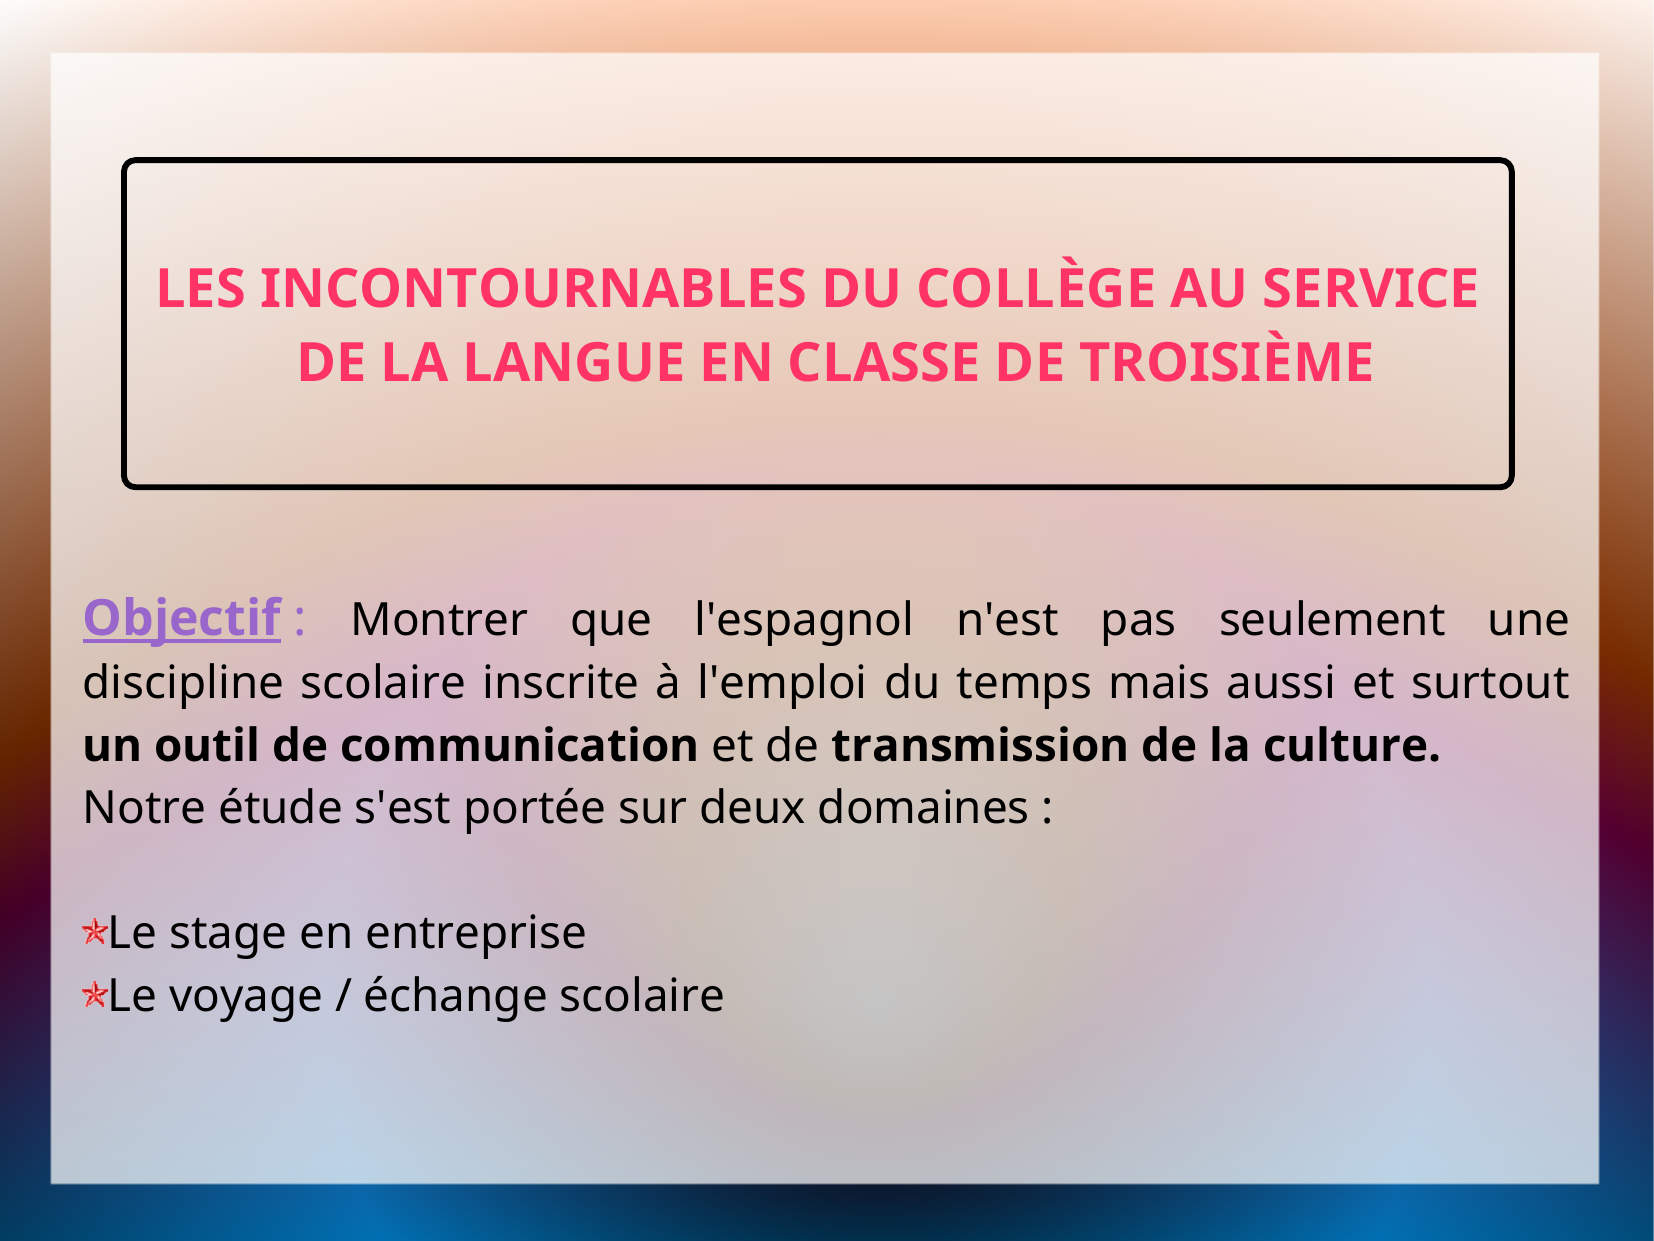

# LES INCONTOURNABLES DU COLLÈGE AU SERVICE DE LA LANGUE EN CLASSE DE TROISIÈME
Objectif : Montrer que l'espagnol n'est pas seulement une discipline scolaire inscrite à l'emploi du temps mais aussi et surtout un outil de communication et de transmission de la culture.
Notre étude s'est portée sur deux domaines :
Le stage en entreprise
Le voyage / échange scolaire